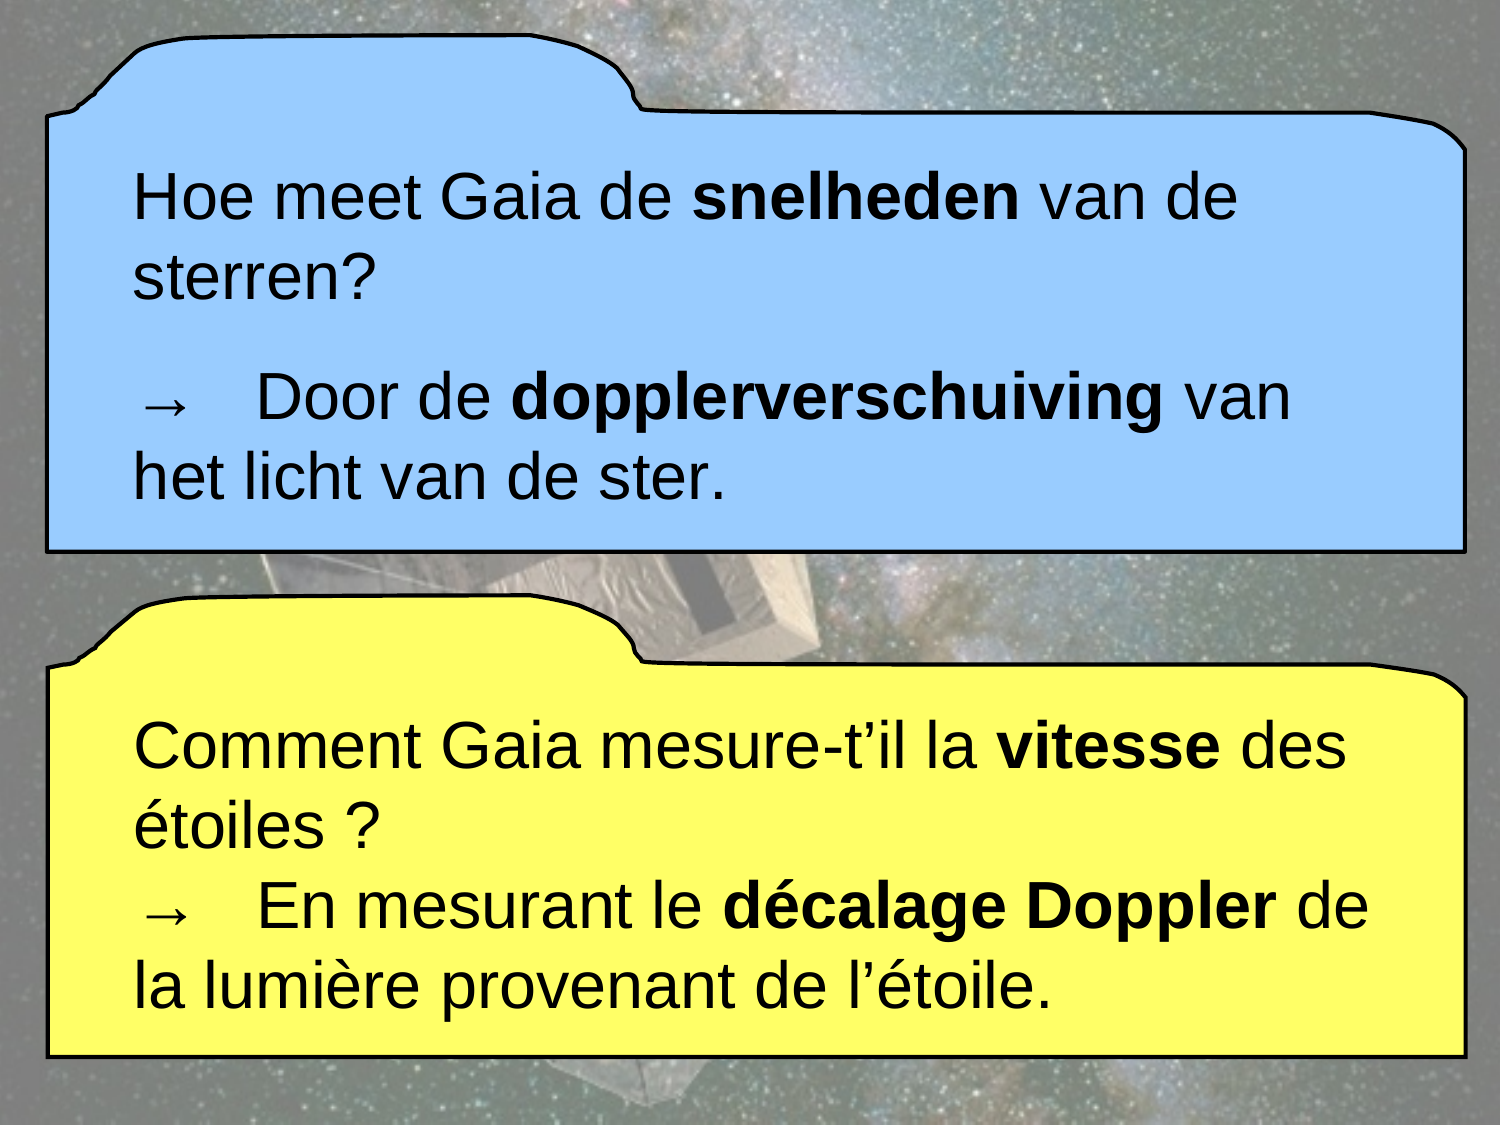

Hoe meet Gaia de snelheden van de sterren?
→ Door de dopplerverschuiving van het licht van de ster.
Comment Gaia mesure-t’il la vitesse des
étoiles ?
→ En mesurant le décalage Doppler de la lumière provenant de l’étoile.